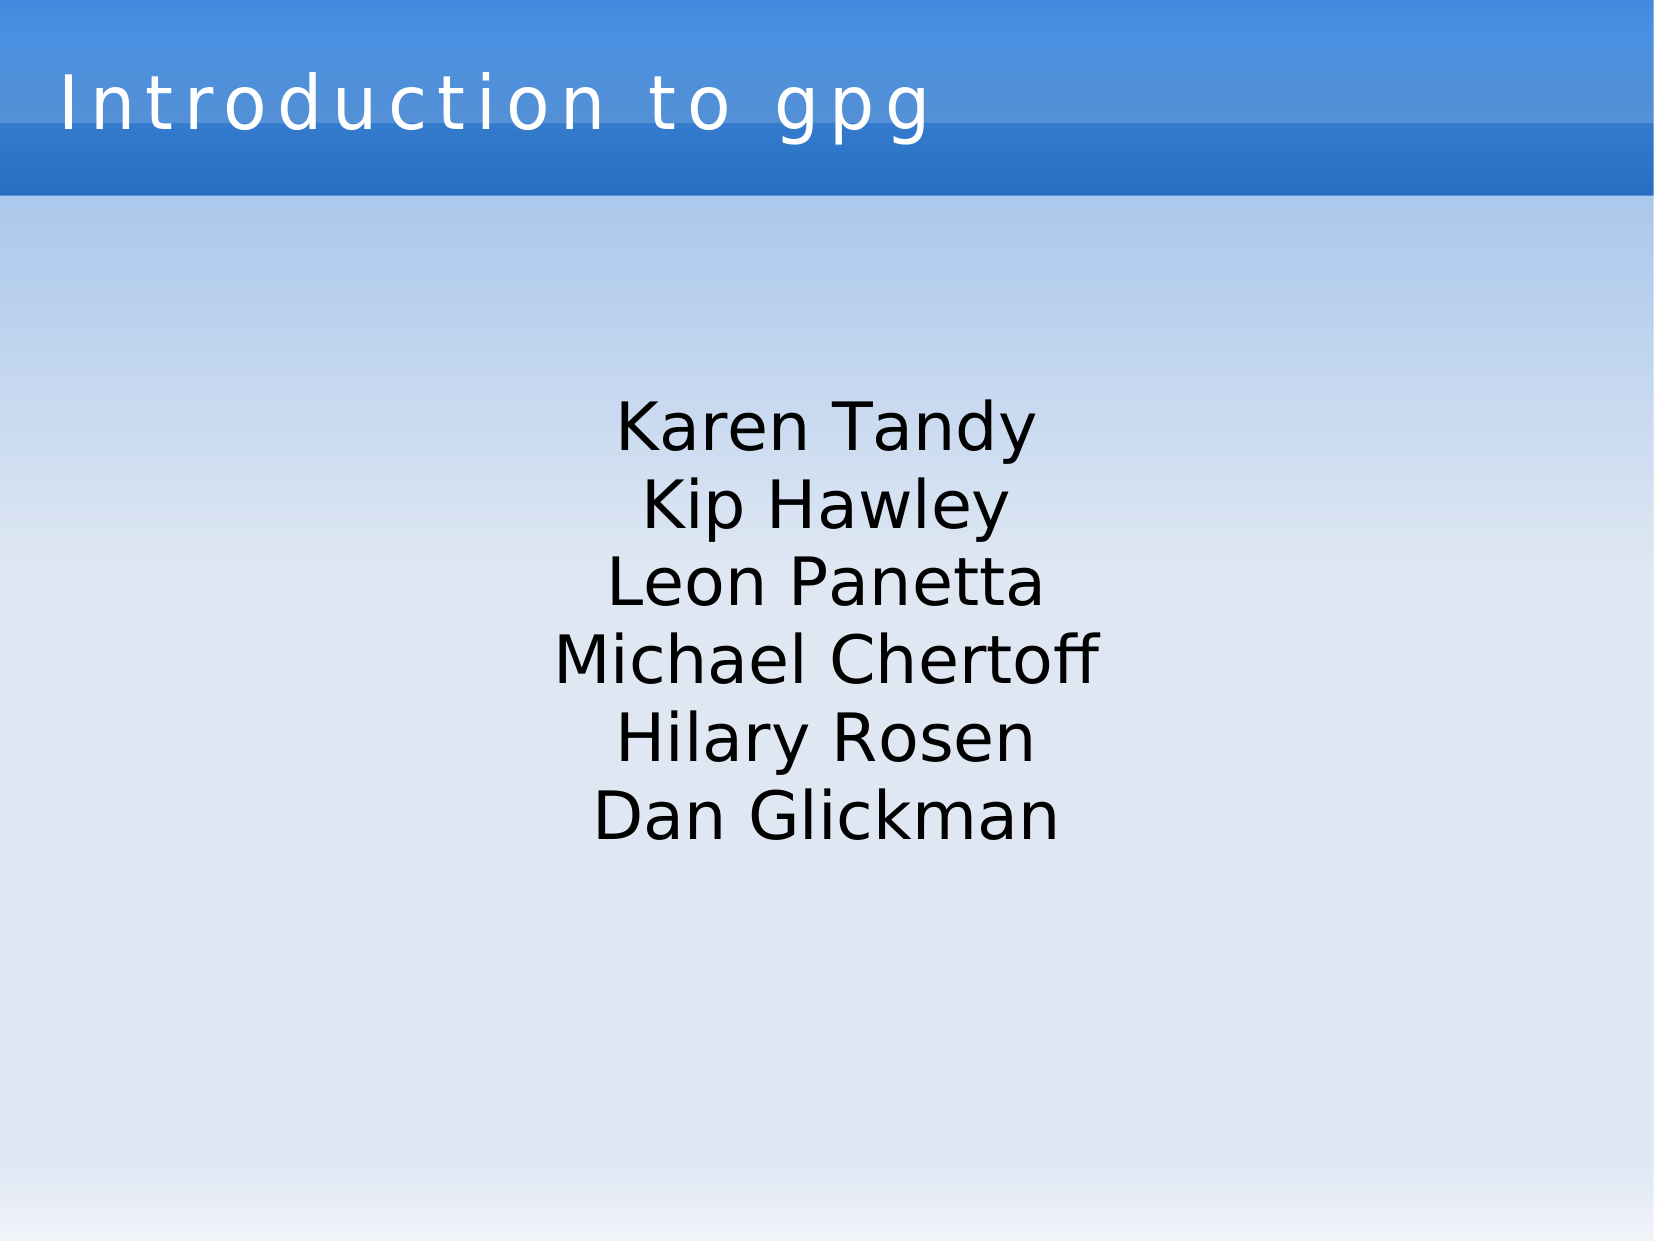

# Introduction to gpg
Karen Tandy
Kip Hawley
Leon Panetta
Michael Chertoff
Hilary Rosen
Dan Glickman